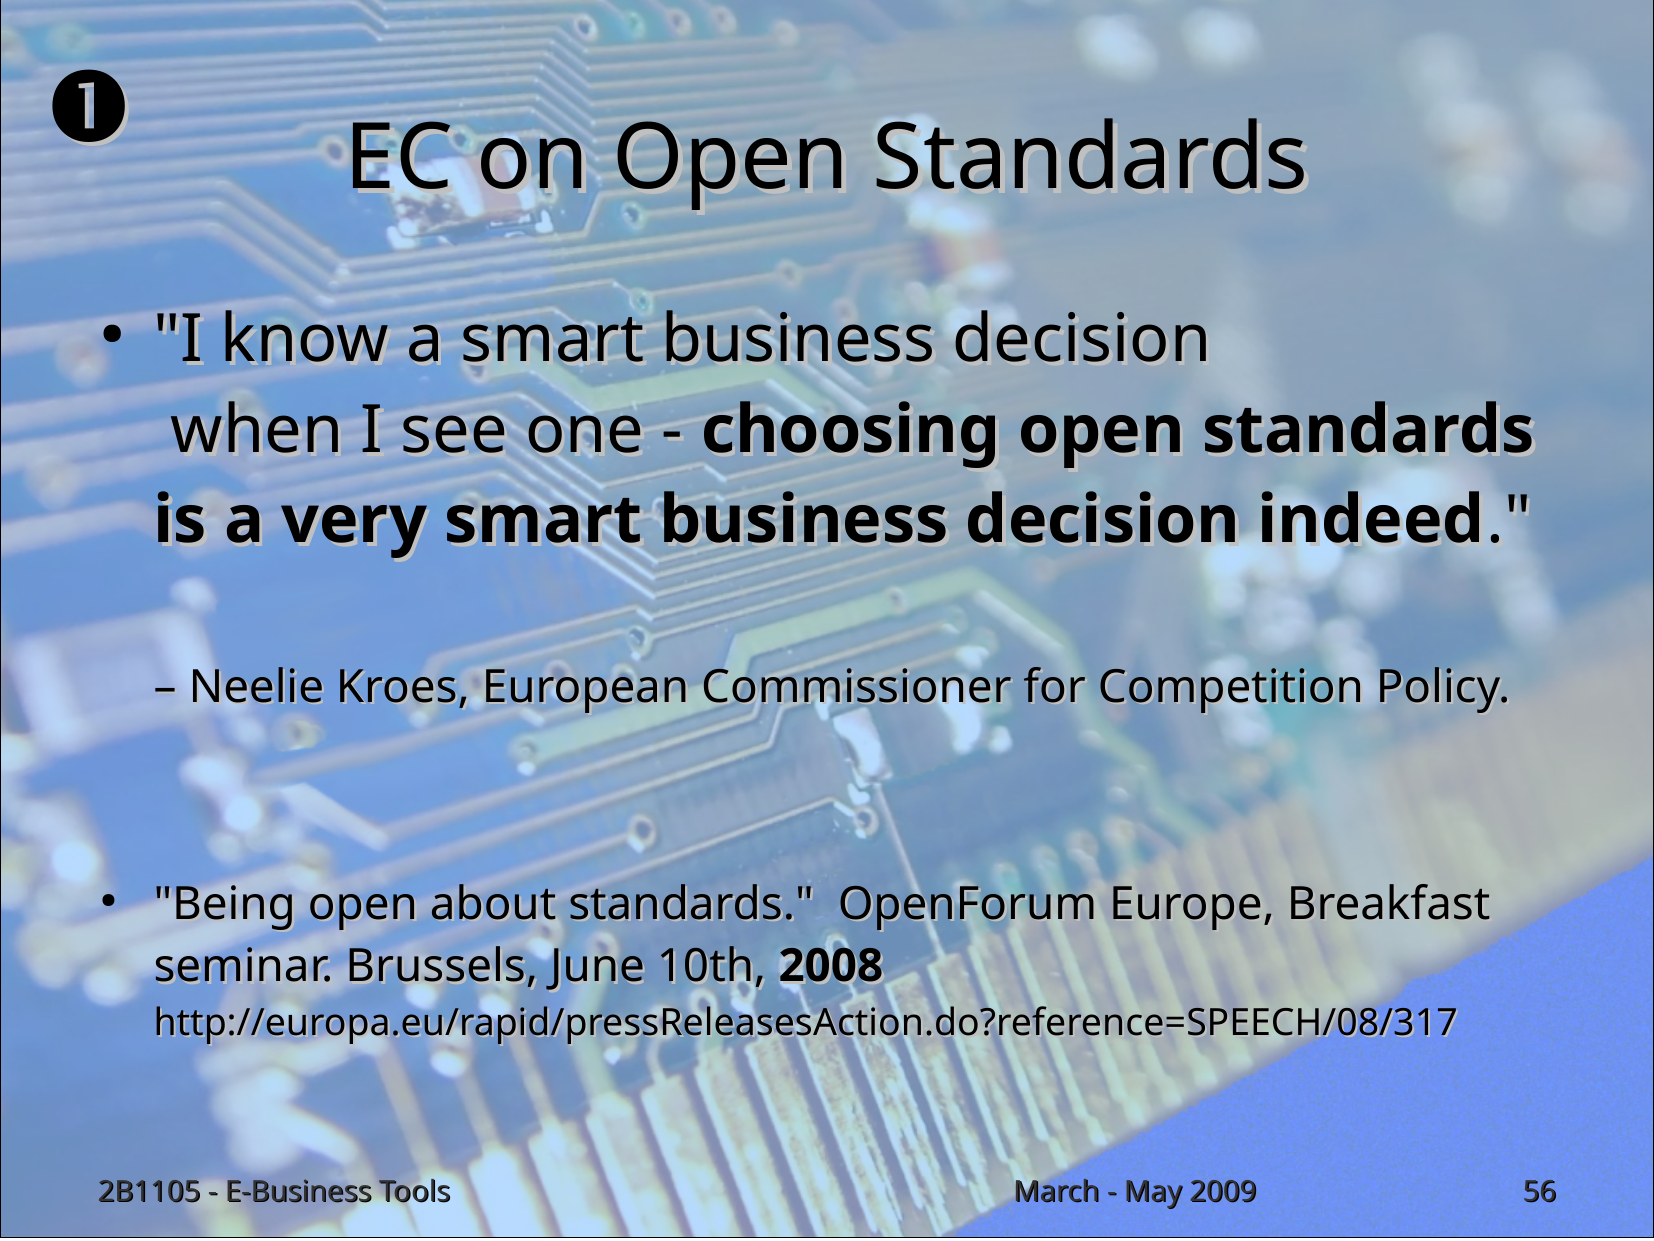

# EC on Open Standards
➊
"I know a smart business decision
 when I see one - choosing open standards is a very smart business decision indeed."
– Neelie Kroes, European Commissioner for Competition Policy.
"Being open about standards." OpenForum Europe, Breakfast seminar. Brussels, June 10th, 2008
http://europa.eu/rapid/pressReleasesAction.do?reference=SPEECH/08/317